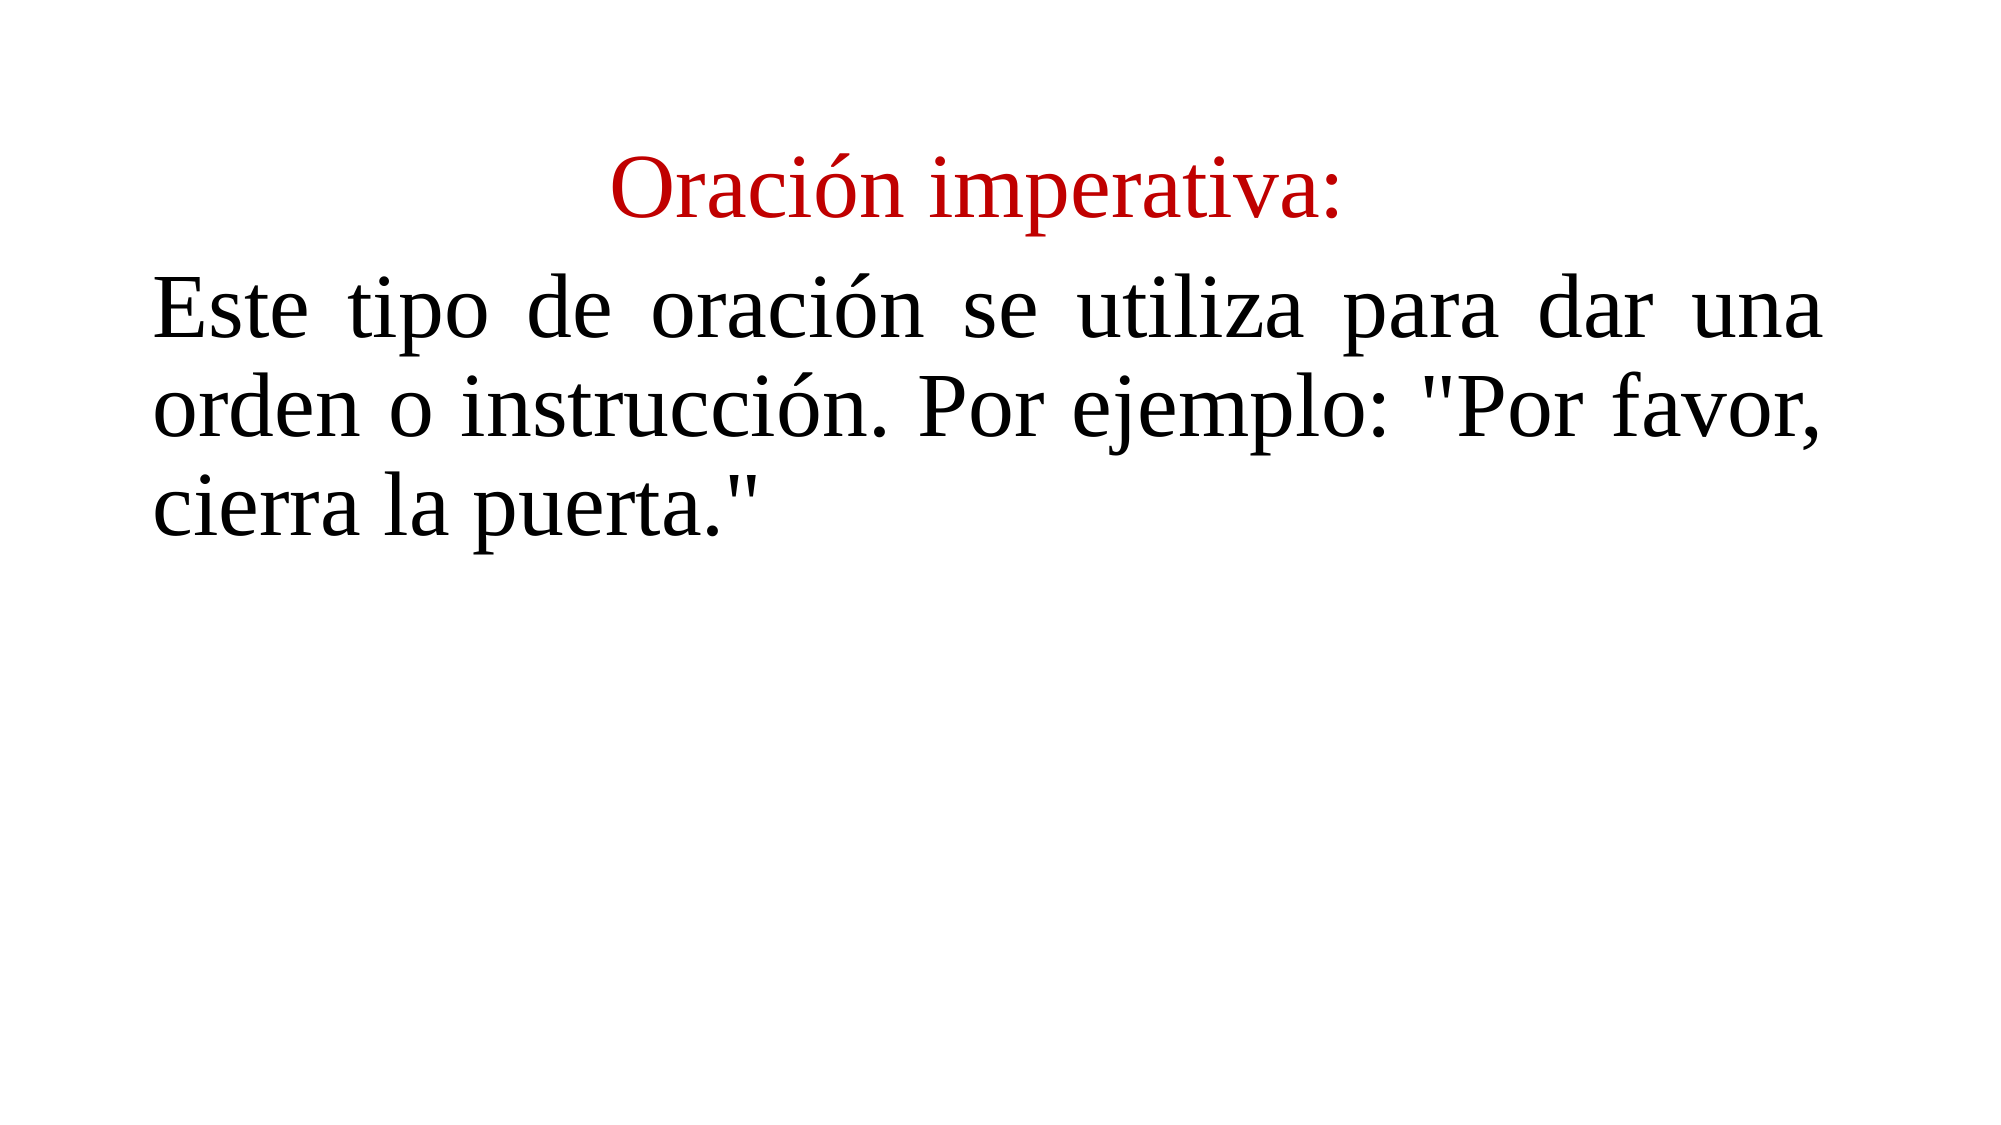

# Oración imperativa:
Este tipo de oración se utiliza para dar una orden o instrucción. Por ejemplo: "Por favor, cierra la puerta."